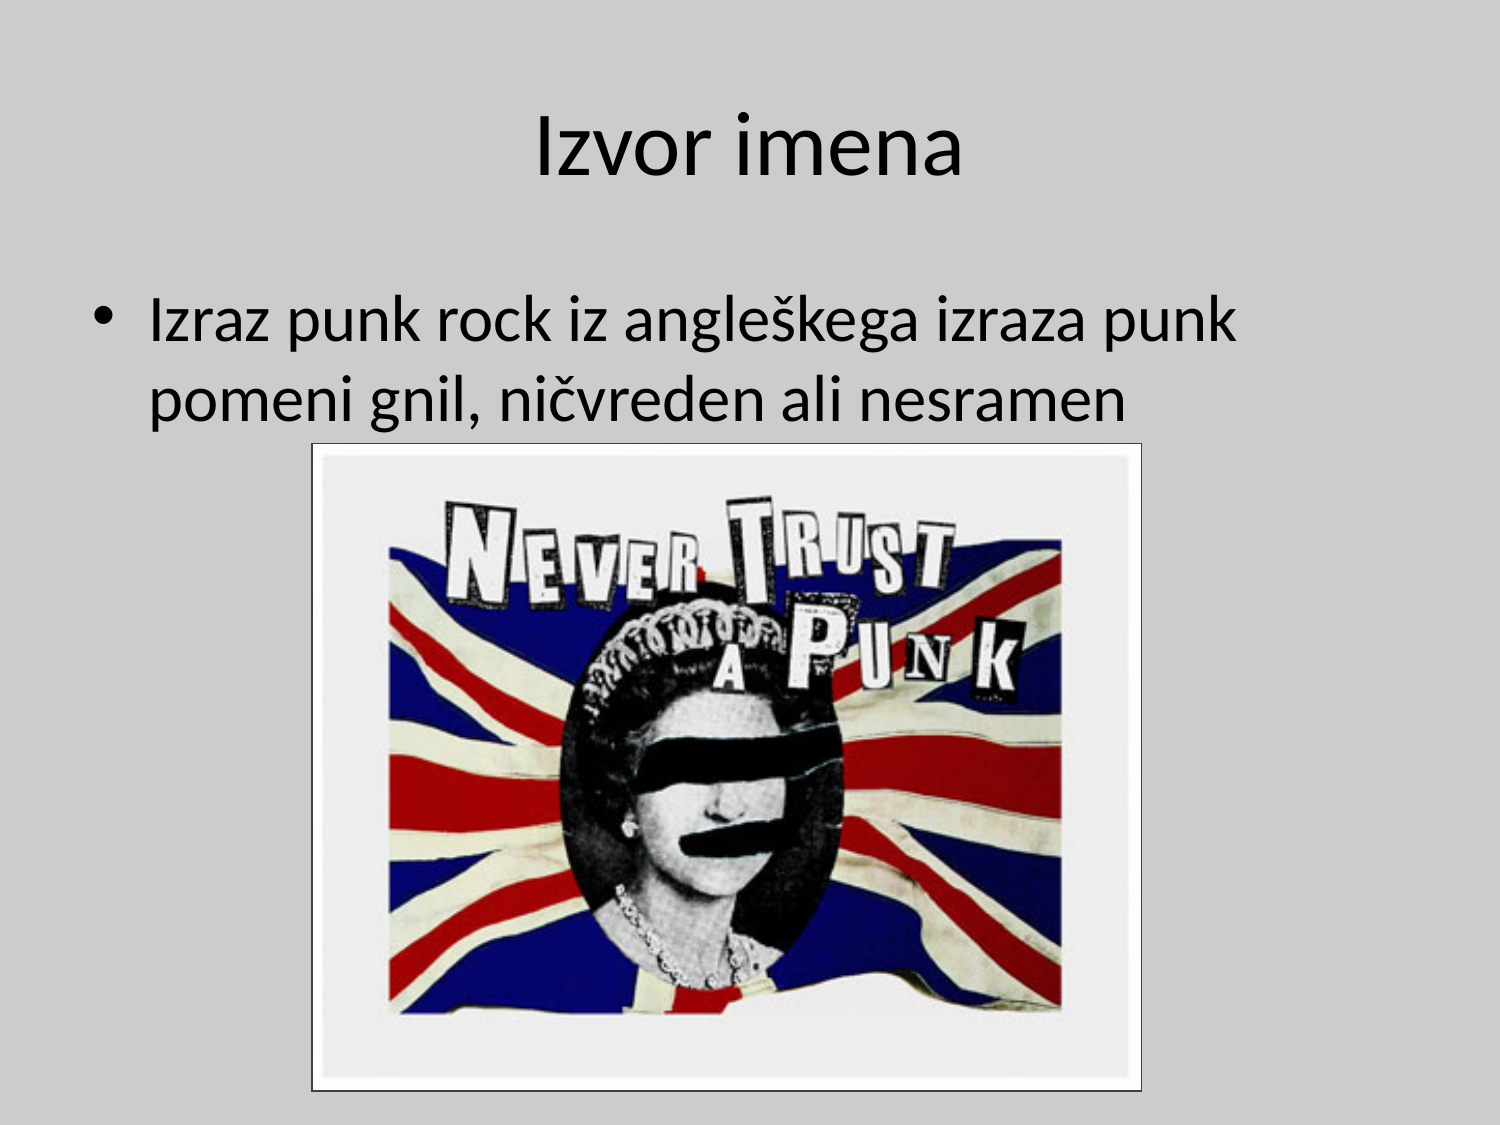

# Izvor imena
Izraz punk rock iz angleškega izraza punk pomeni gnil, ničvreden ali nesramen